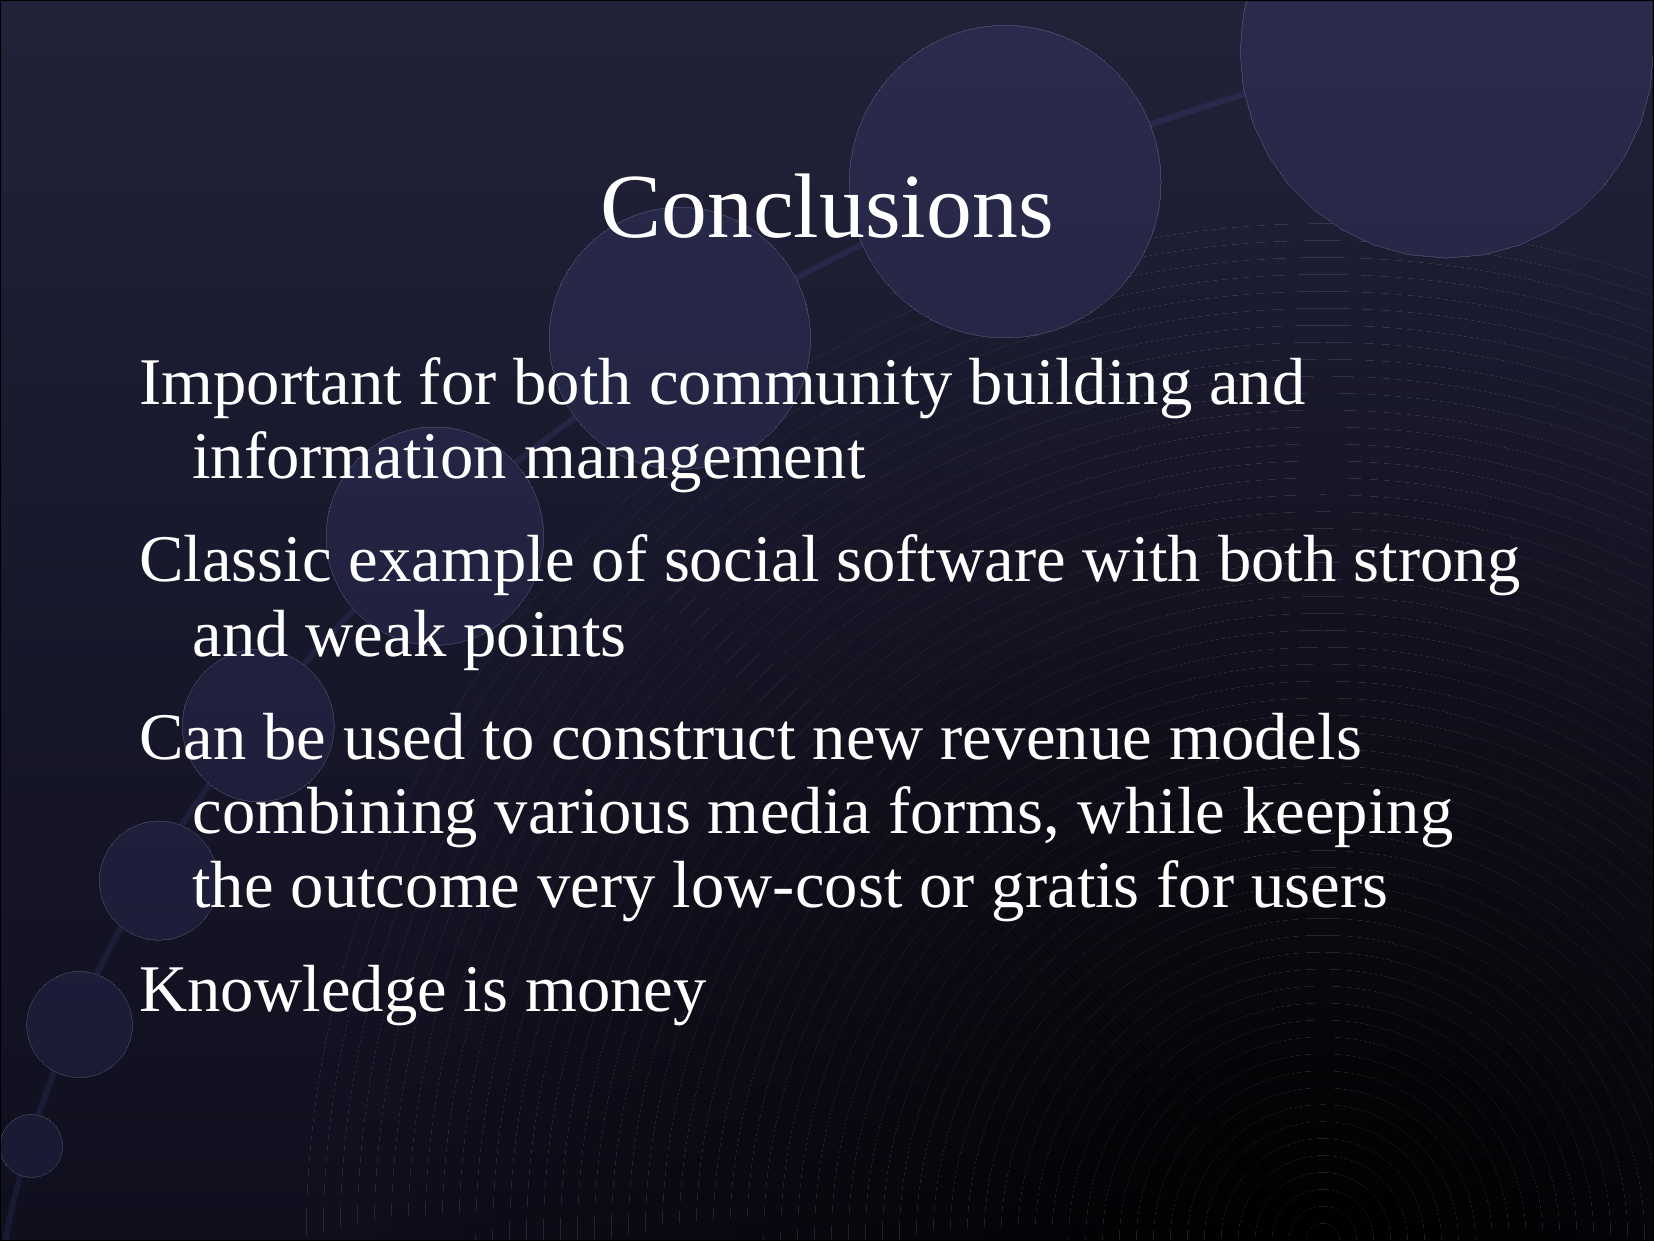

# Conclusions
Important for both community building and information management
Classic example of social software with both strong and weak points
Can be used to construct new revenue models combining various media forms, while keeping the outcome very low-cost or gratis for users
Knowledge is money